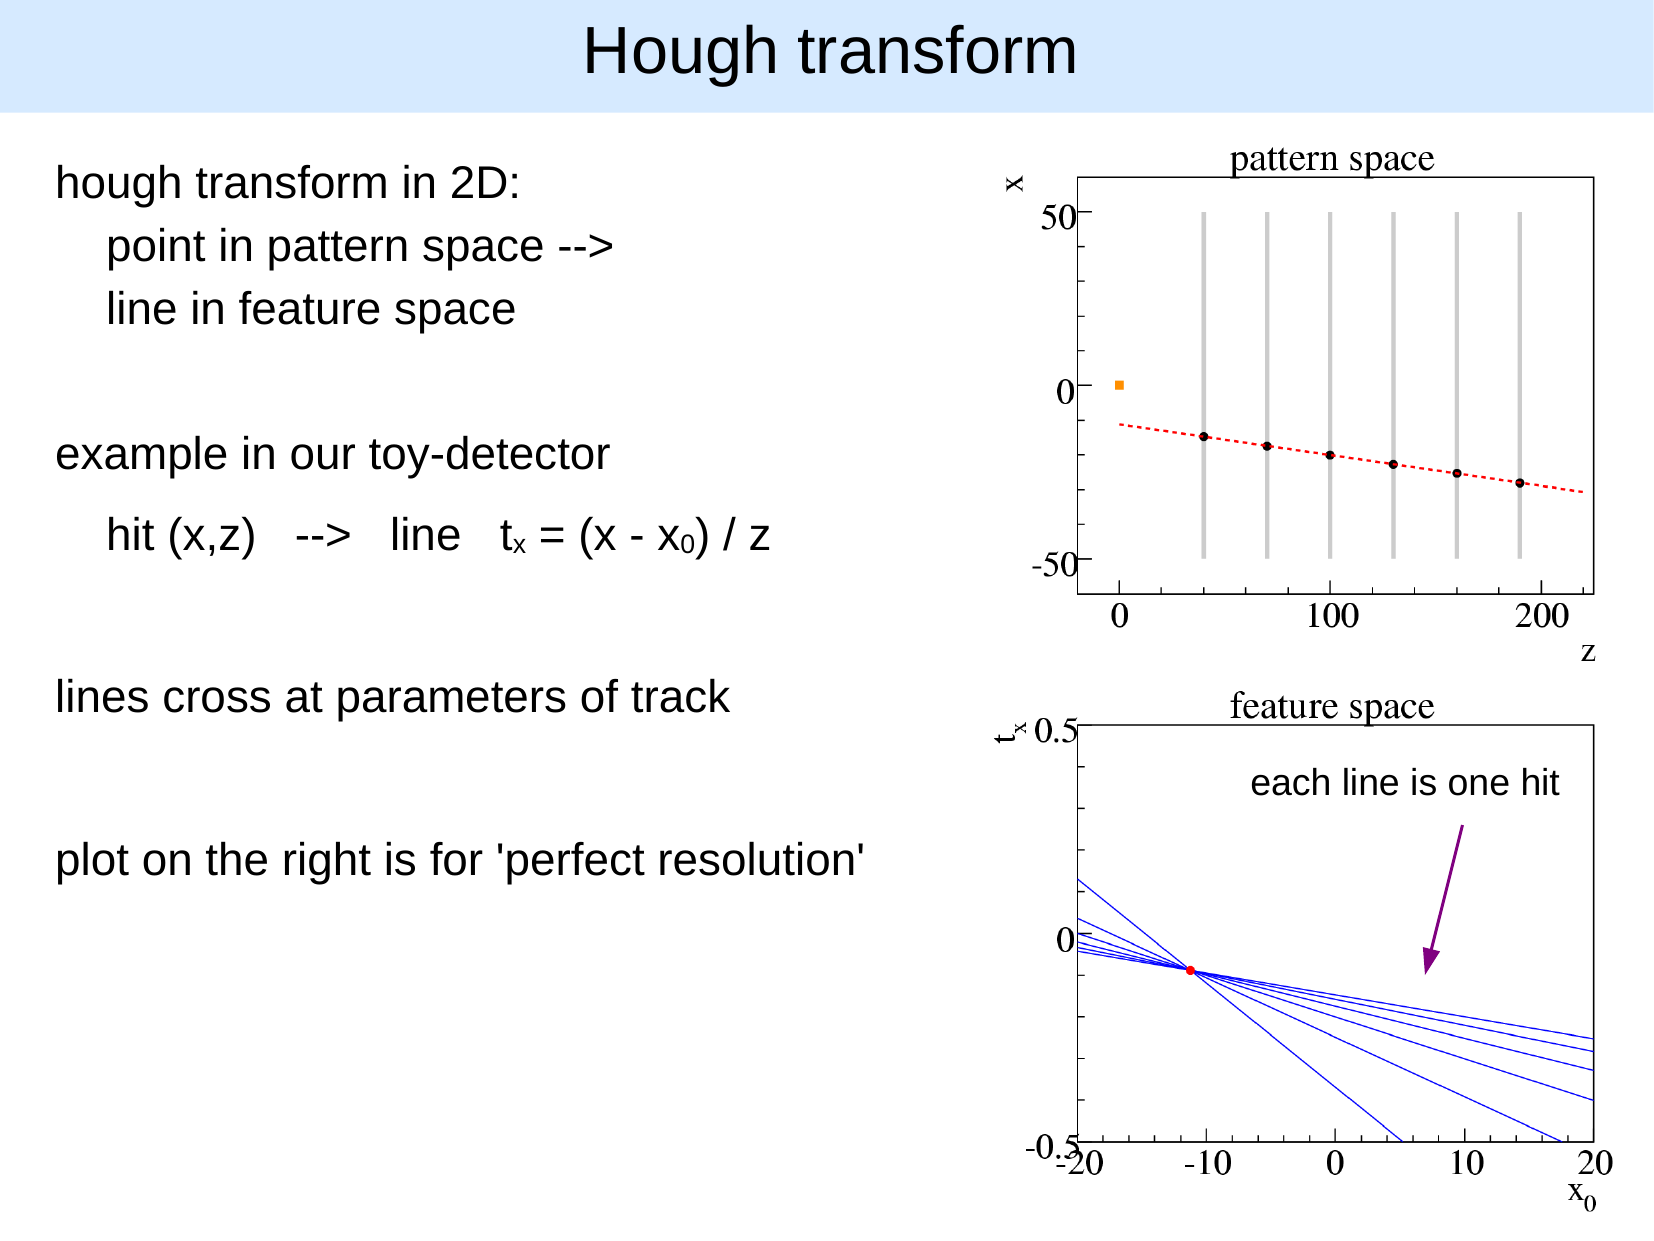

# Hough transform
hough transform in 2D:
 point in pattern space -->
 line in feature space
example in our toy-detector
 hit (x,z) --> line tx = (x - x0) / z
lines cross at parameters of track
plot on the right is for 'perfect resolution'
each line is one hit